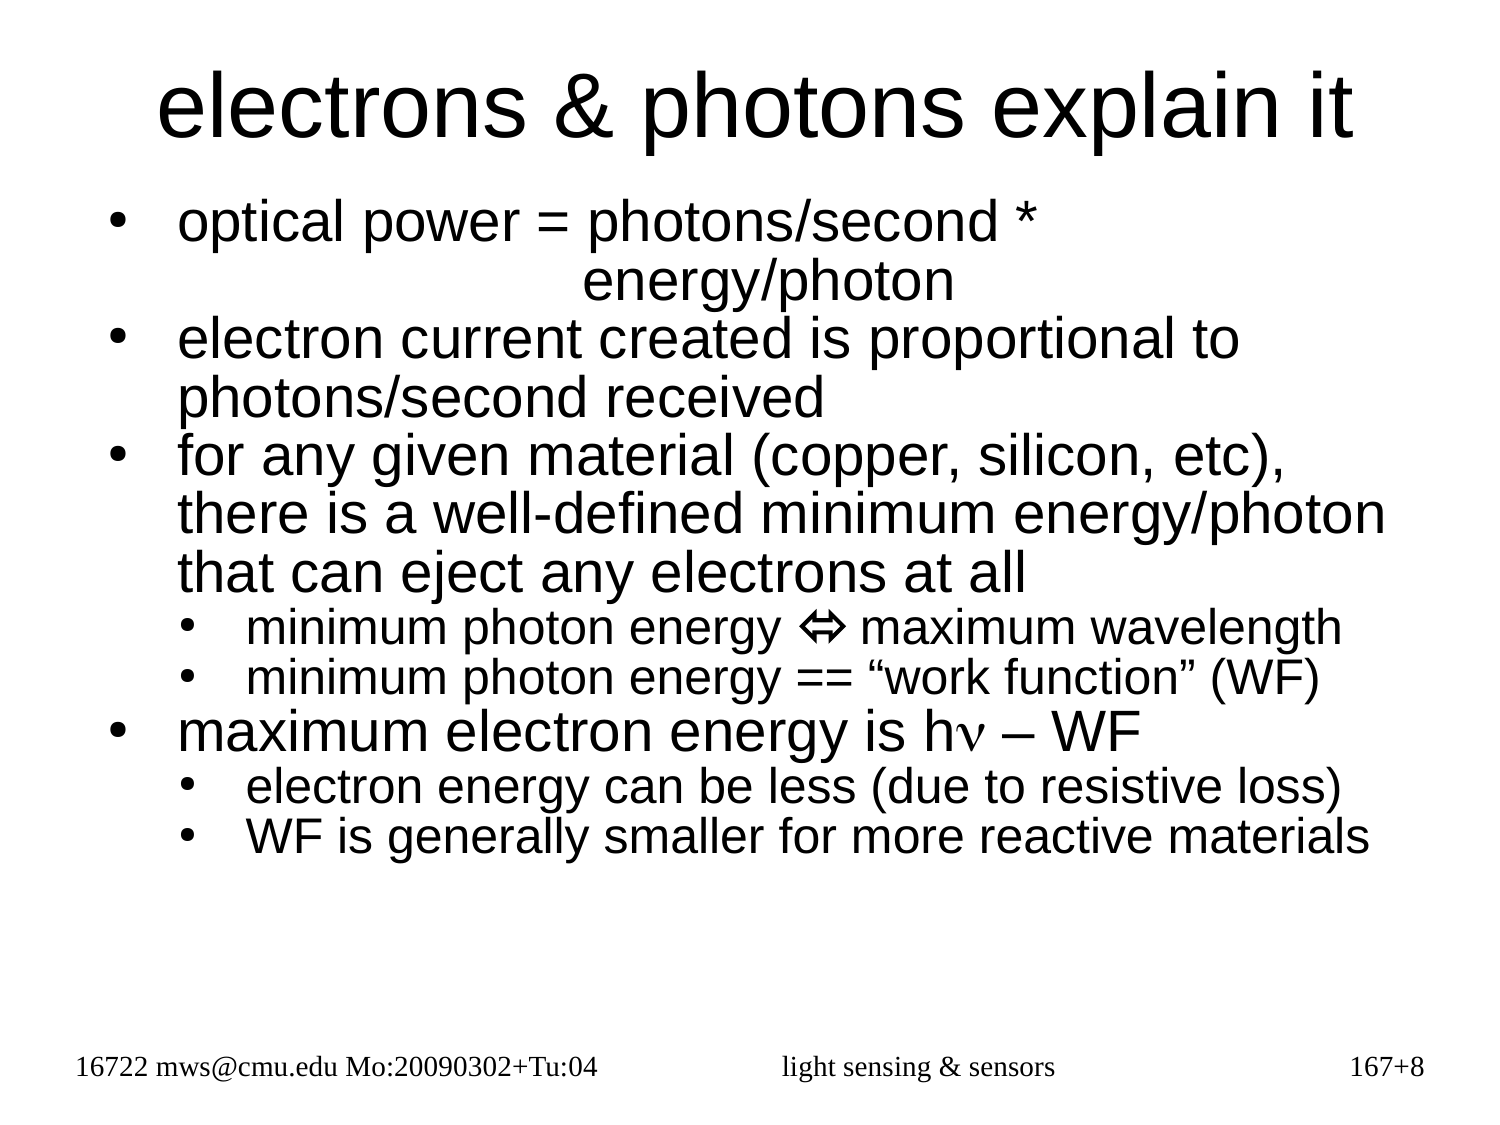

# electrons & photons explain it
 optical power = photons/second *
 energy/photon
 electron current created is proportional to
 photons/second received
 for any given material (copper, silicon, etc),
 there is a well-defined minimum energy/photon
 that can eject any electrons at all
 minimum photon energy  maximum wavelength
 minimum photon energy == “work function” (WF)
 maximum electron energy is h – WF
 electron energy can be less (due to resistive loss)
 WF is generally smaller for more reactive materials
16722 mws@cmu.edu Mo:20090302+Tu:04
light sensing & sensors
8